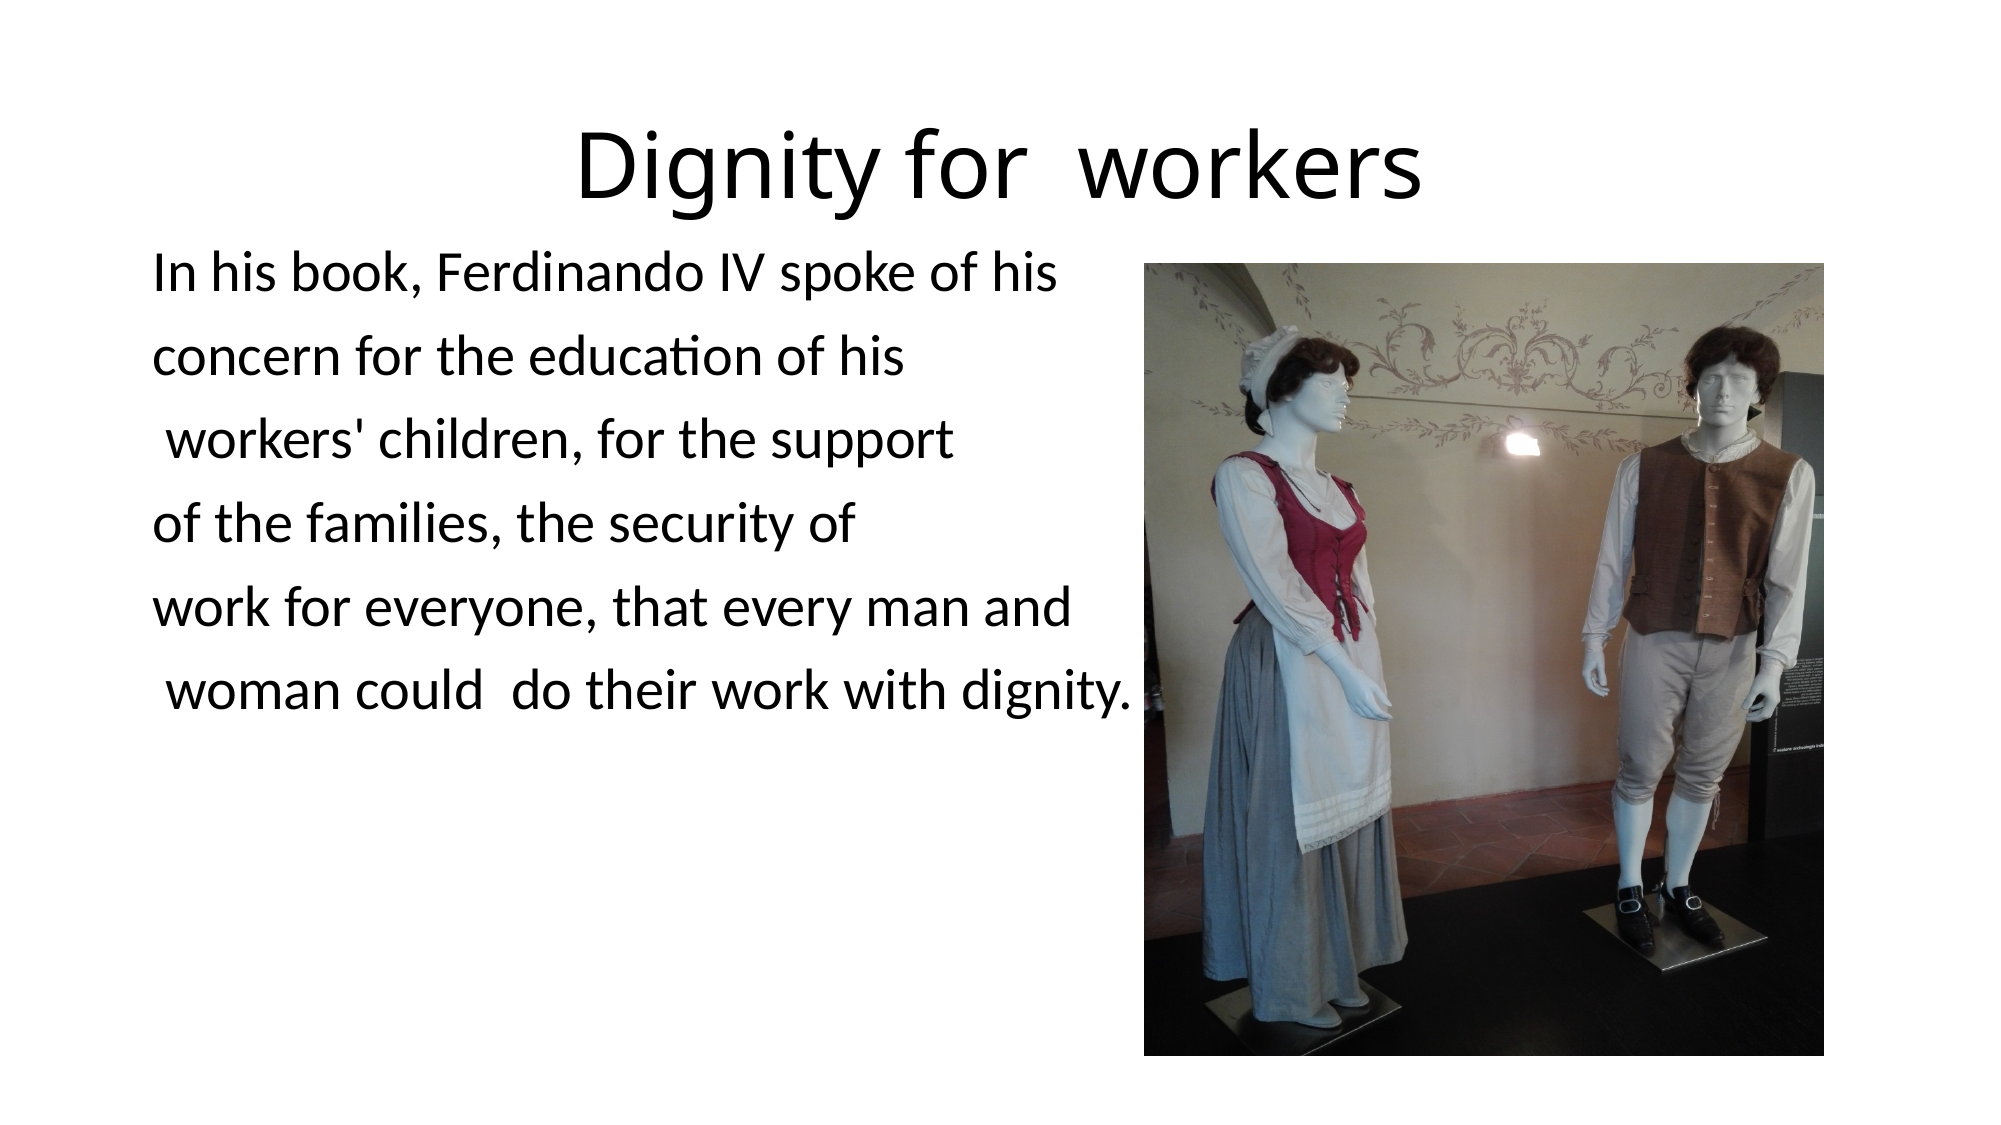

# Dignity for workers
In his book, Ferdinando IV spoke of his
concern for the education of his
 workers' children, for the support
of the families, the security of
work for everyone, that every man and
 woman could do their work with dignity.